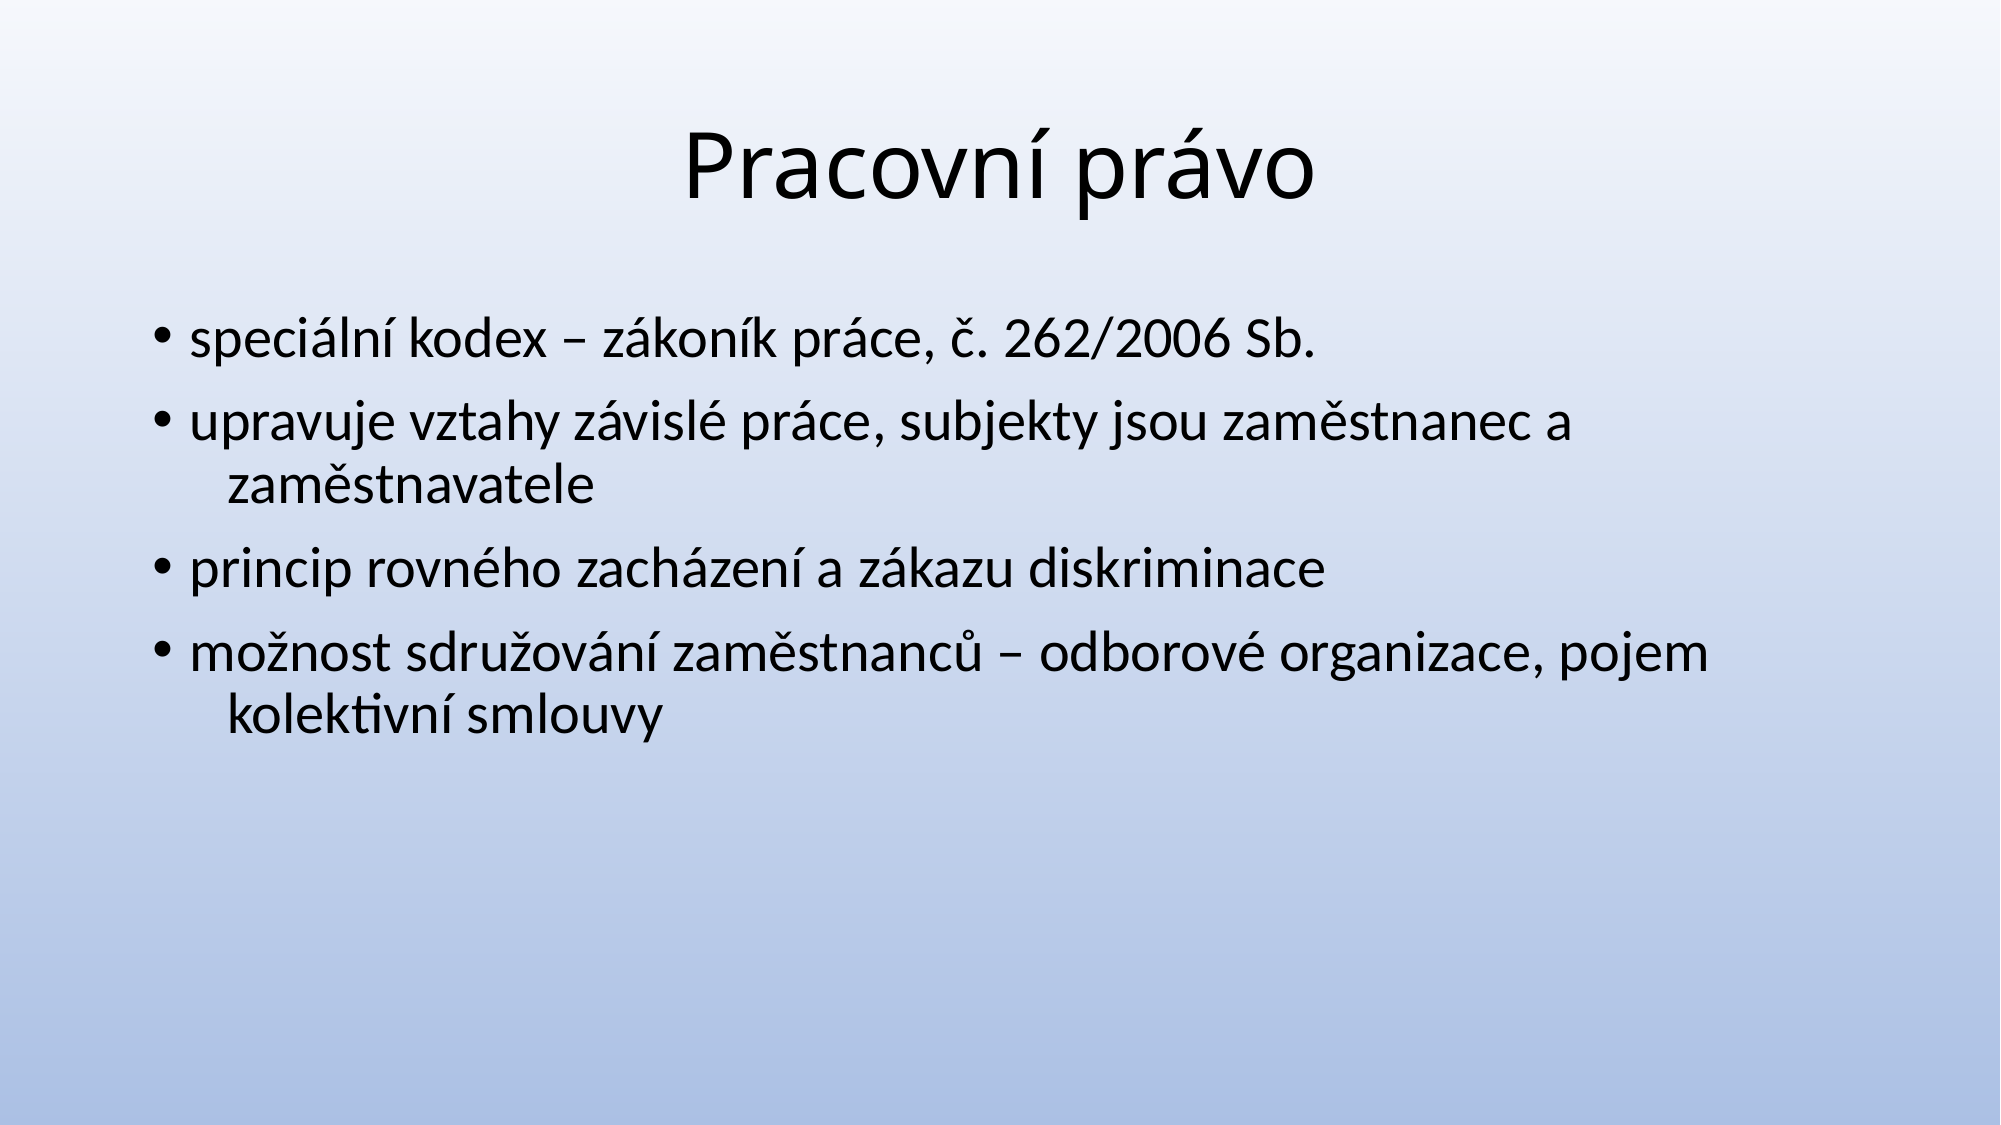

# Pracovní právo
speciální kodex – zákoník práce, č. 262/2006 Sb.
upravuje vztahy závislé práce, subjekty jsou zaměstnanec a zaměstnavatele
princip rovného zacházení a zákazu diskriminace
možnost sdružování zaměstnanců – odborové organizace, pojem kolektivní smlouvy